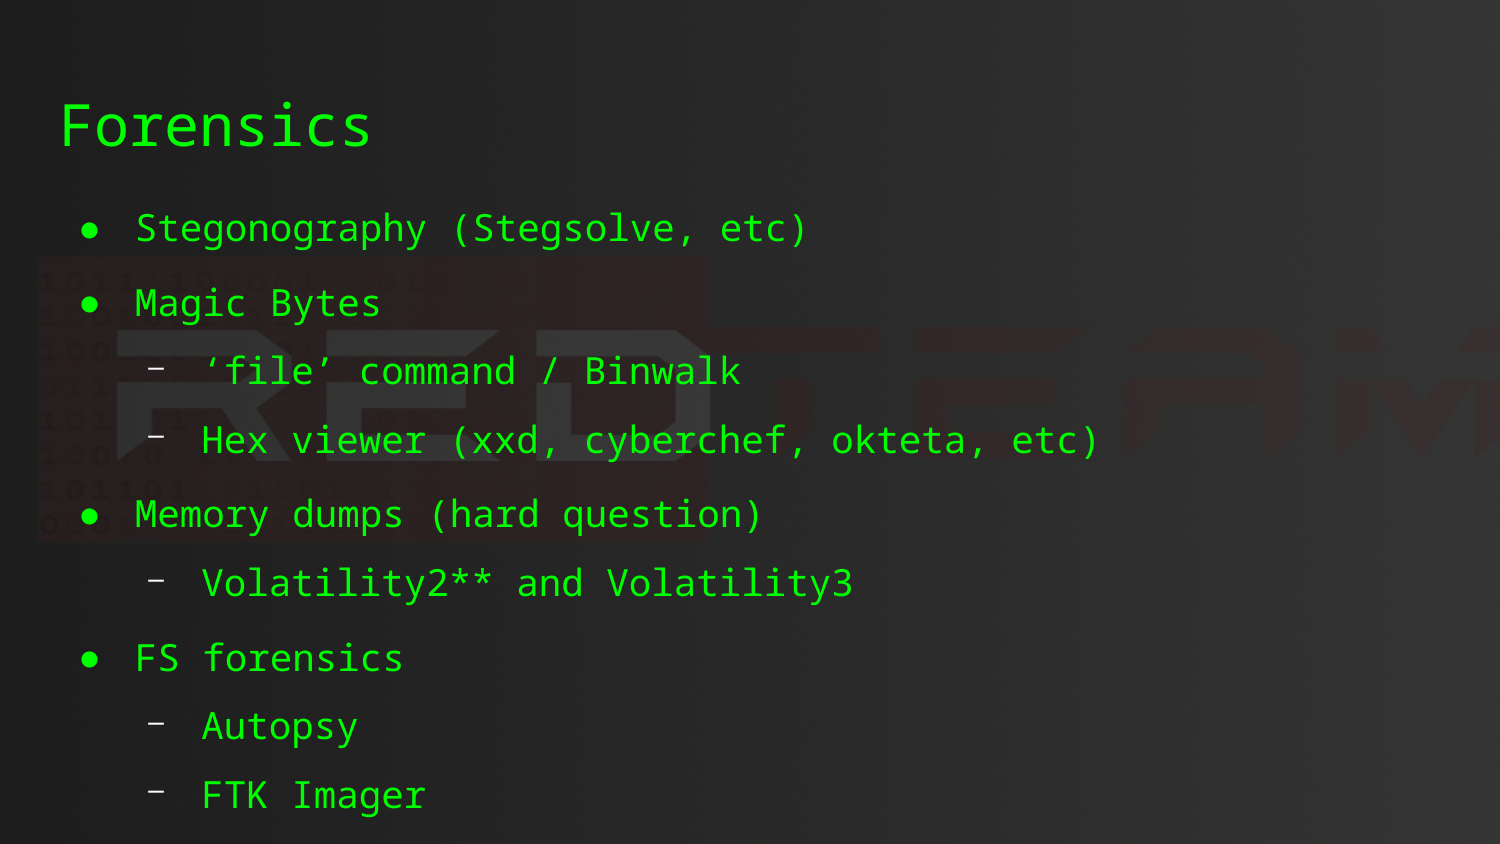

# Forensics
Stegonography (Stegsolve, etc)
Magic Bytes
‘file’ command / Binwalk
Hex viewer (xxd, cyberchef, okteta, etc)
Memory dumps (hard question)
Volatility2** and Volatility3
FS forensics
Autopsy
FTK Imager